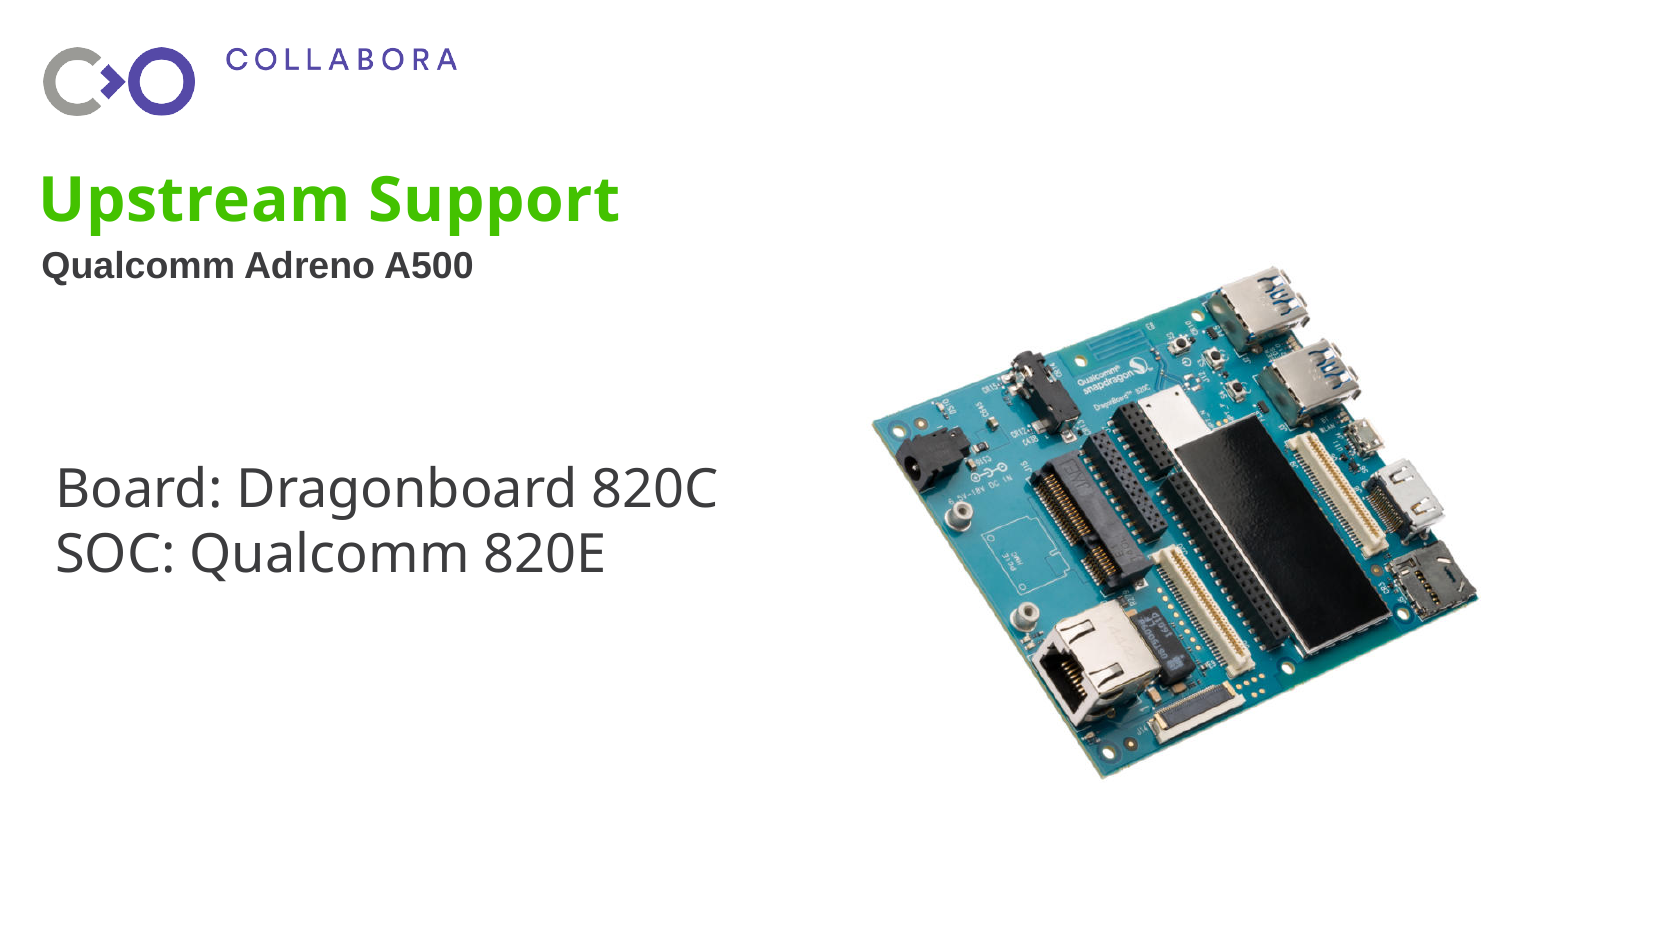

# Upstream Support
Qualcomm Adreno A500
Board: Dragonboard 820C
SOC: Qualcomm 820E